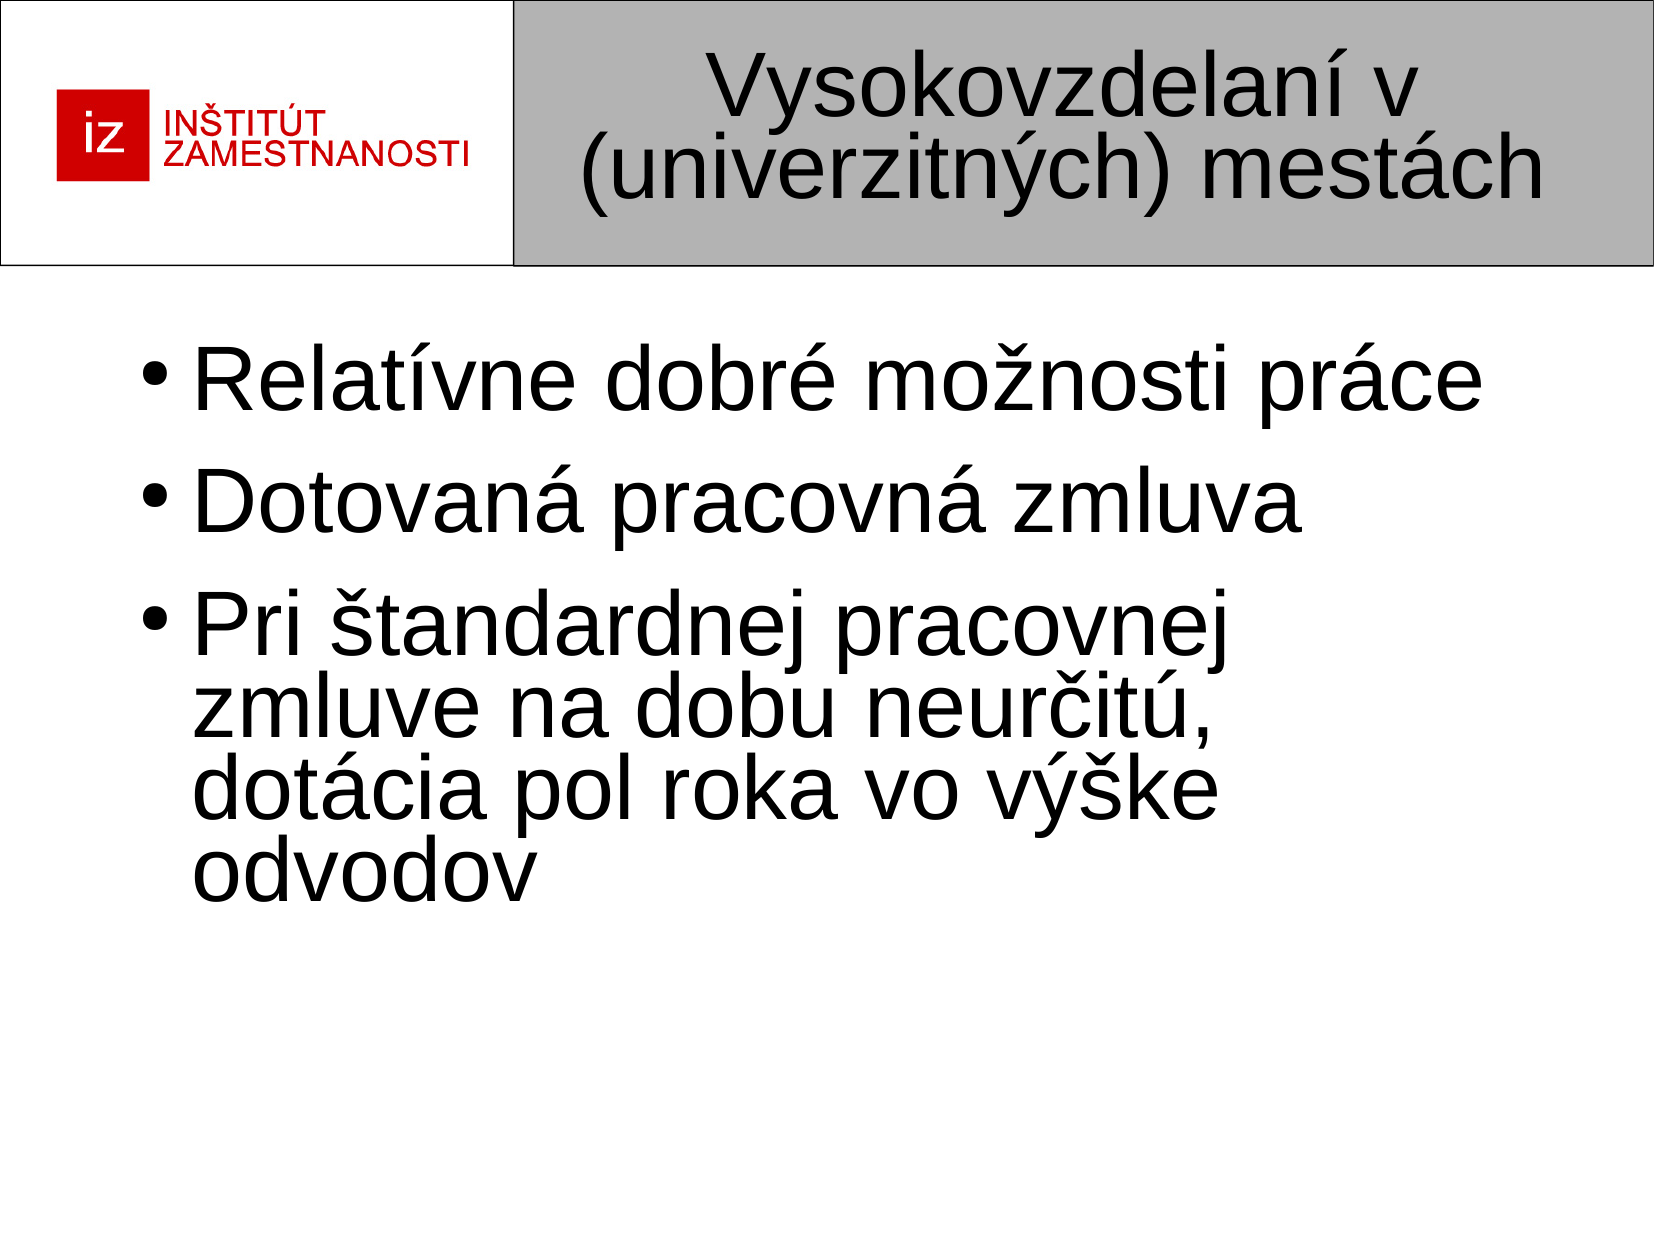

# Vysokovzdelaní v (univerzitných) mestách
Relatívne dobré možnosti práce
Dotovaná pracovná zmluva
Pri štandardnej pracovnej zmluve na dobu neurčitú, dotácia pol roka vo výške odvodov